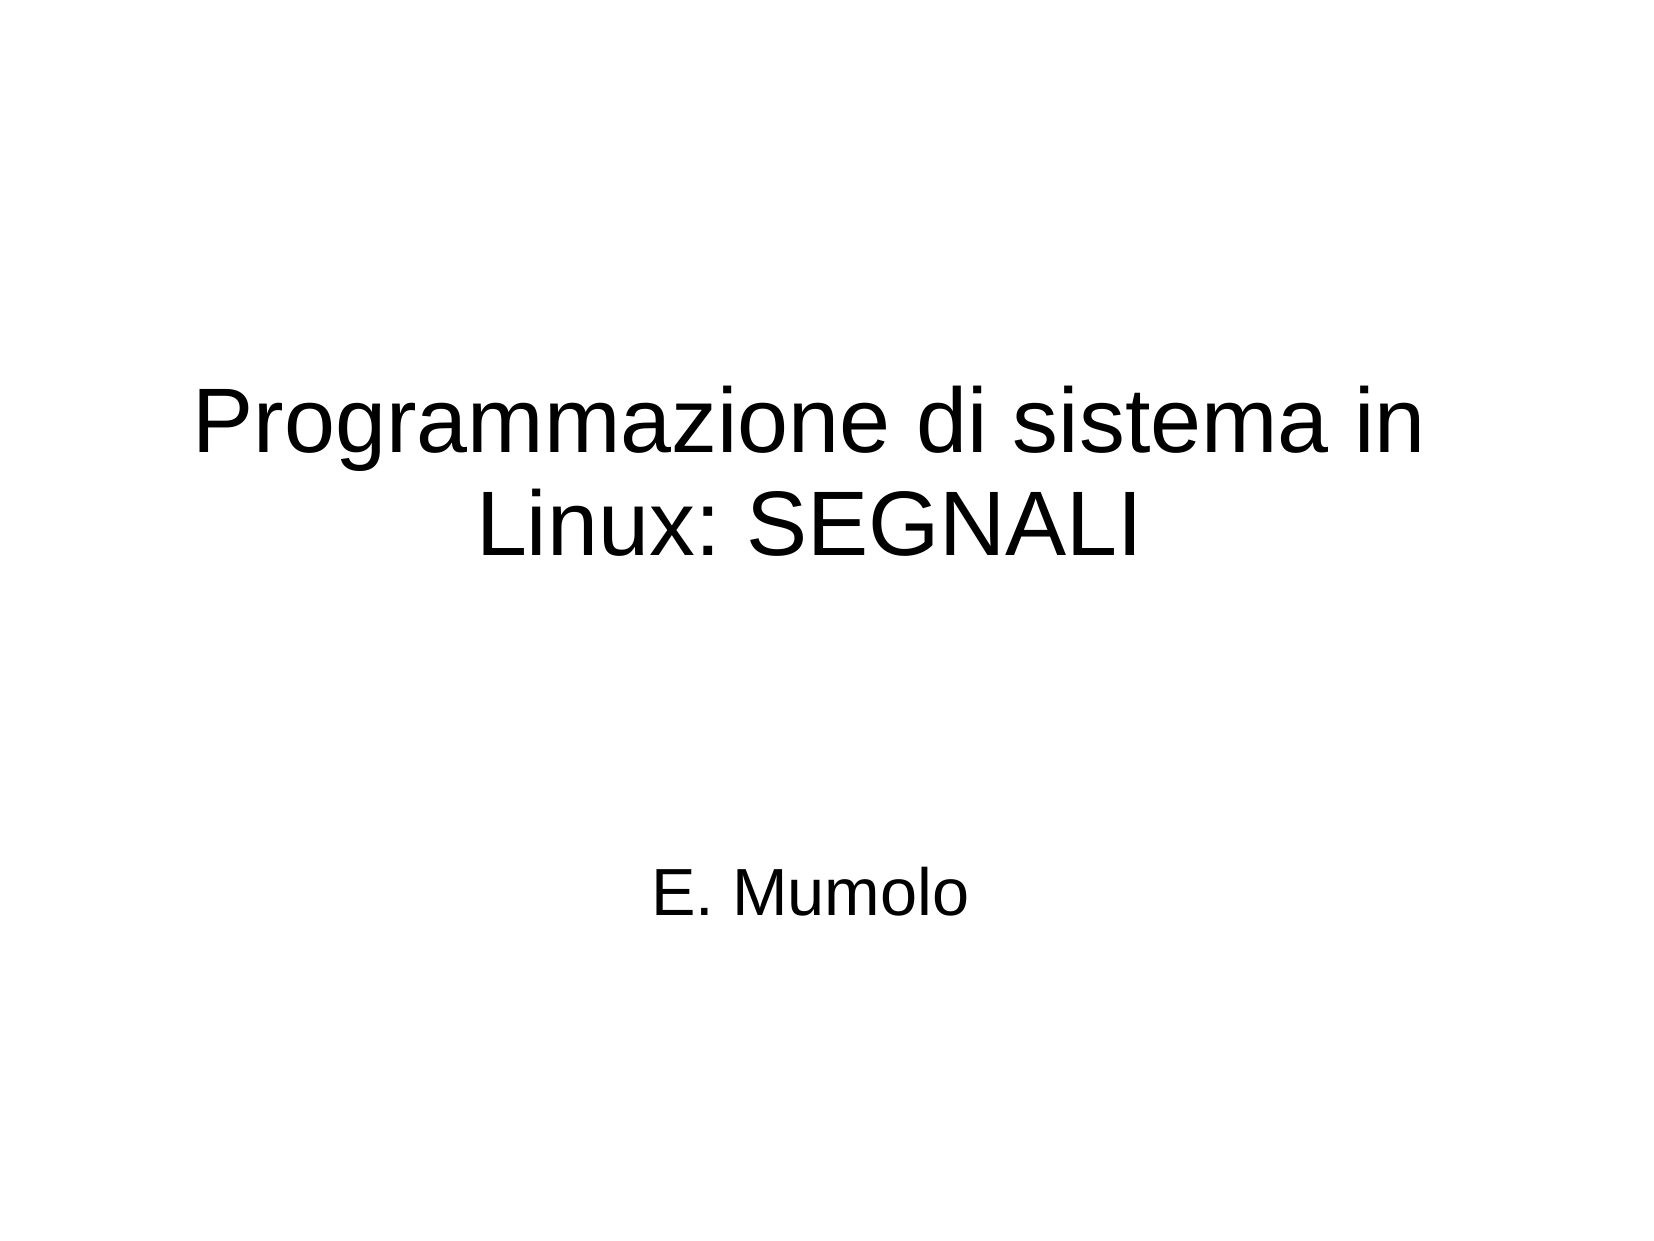

# Programmazione di sistema in Linux: SEGNALI
E. Mumolo